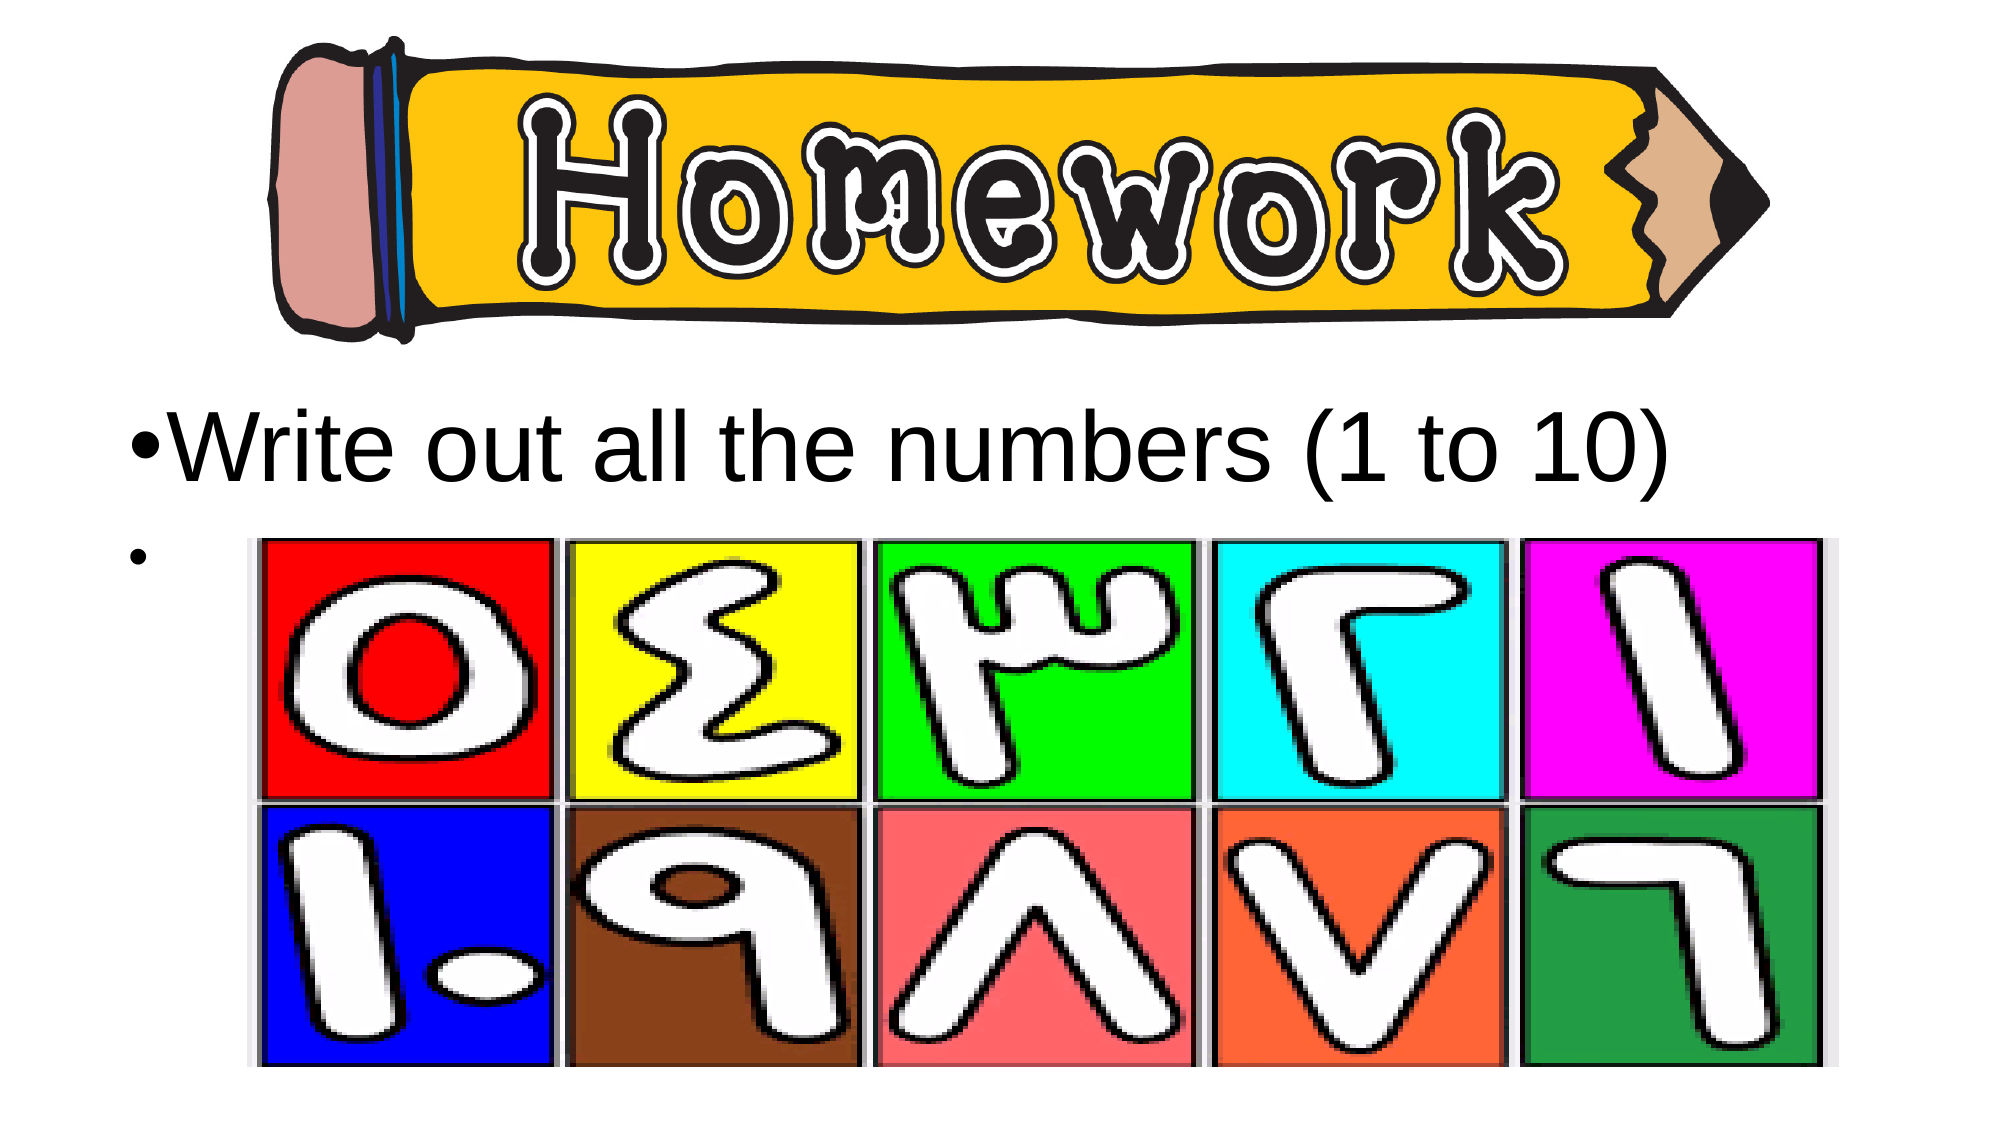

# Write out all the numbers (1 to 10)